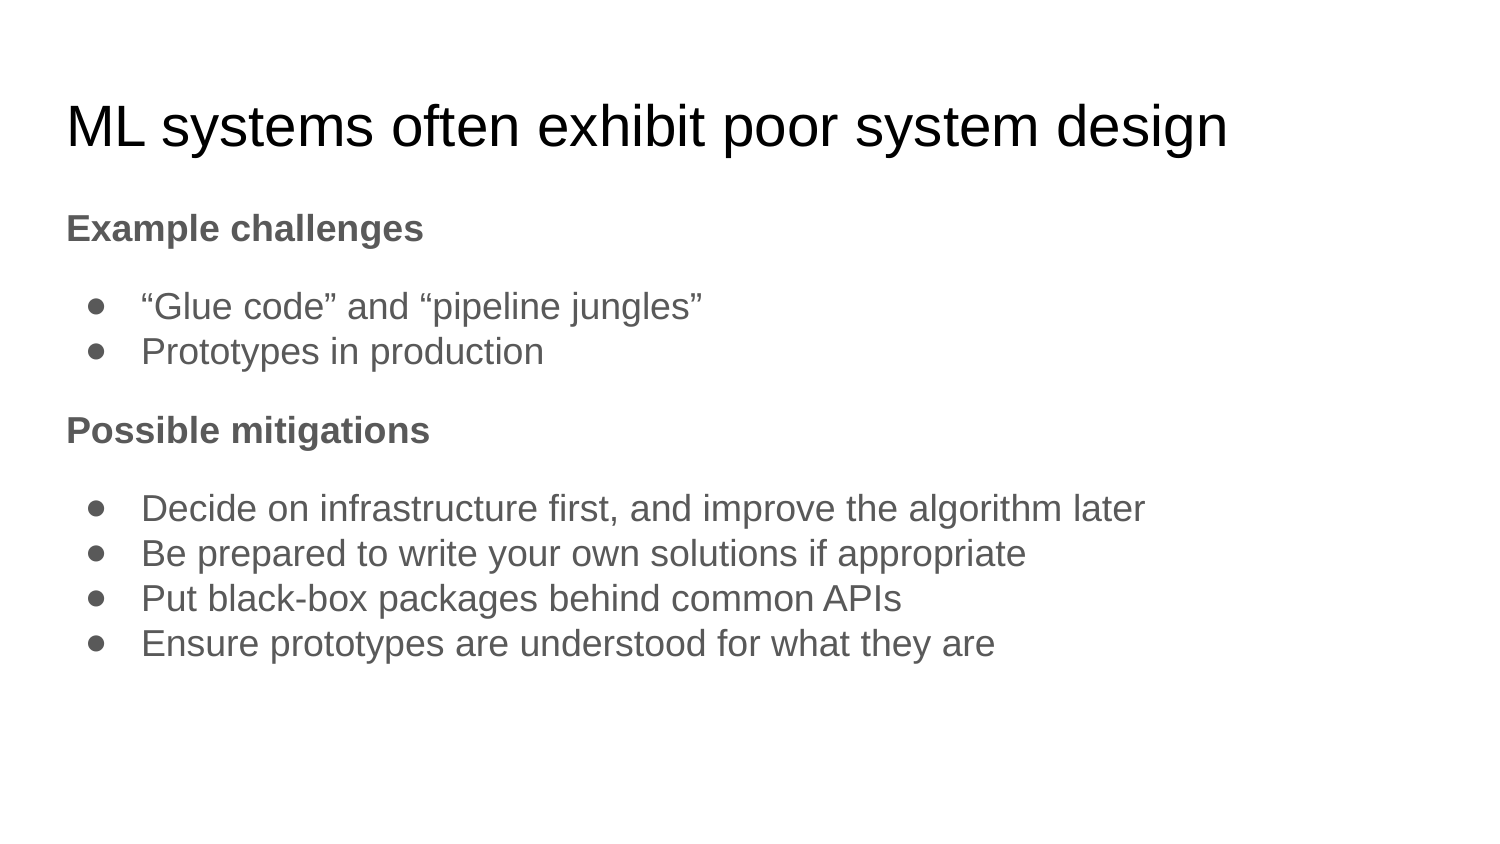

# ML systems often exhibit poor system design
Example challenges
“Glue code” and “pipeline jungles”
Prototypes in production
Possible mitigations
Decide on infrastructure first, and improve the algorithm later
Be prepared to write your own solutions if appropriate
Put black-box packages behind common APIs
Ensure prototypes are understood for what they are